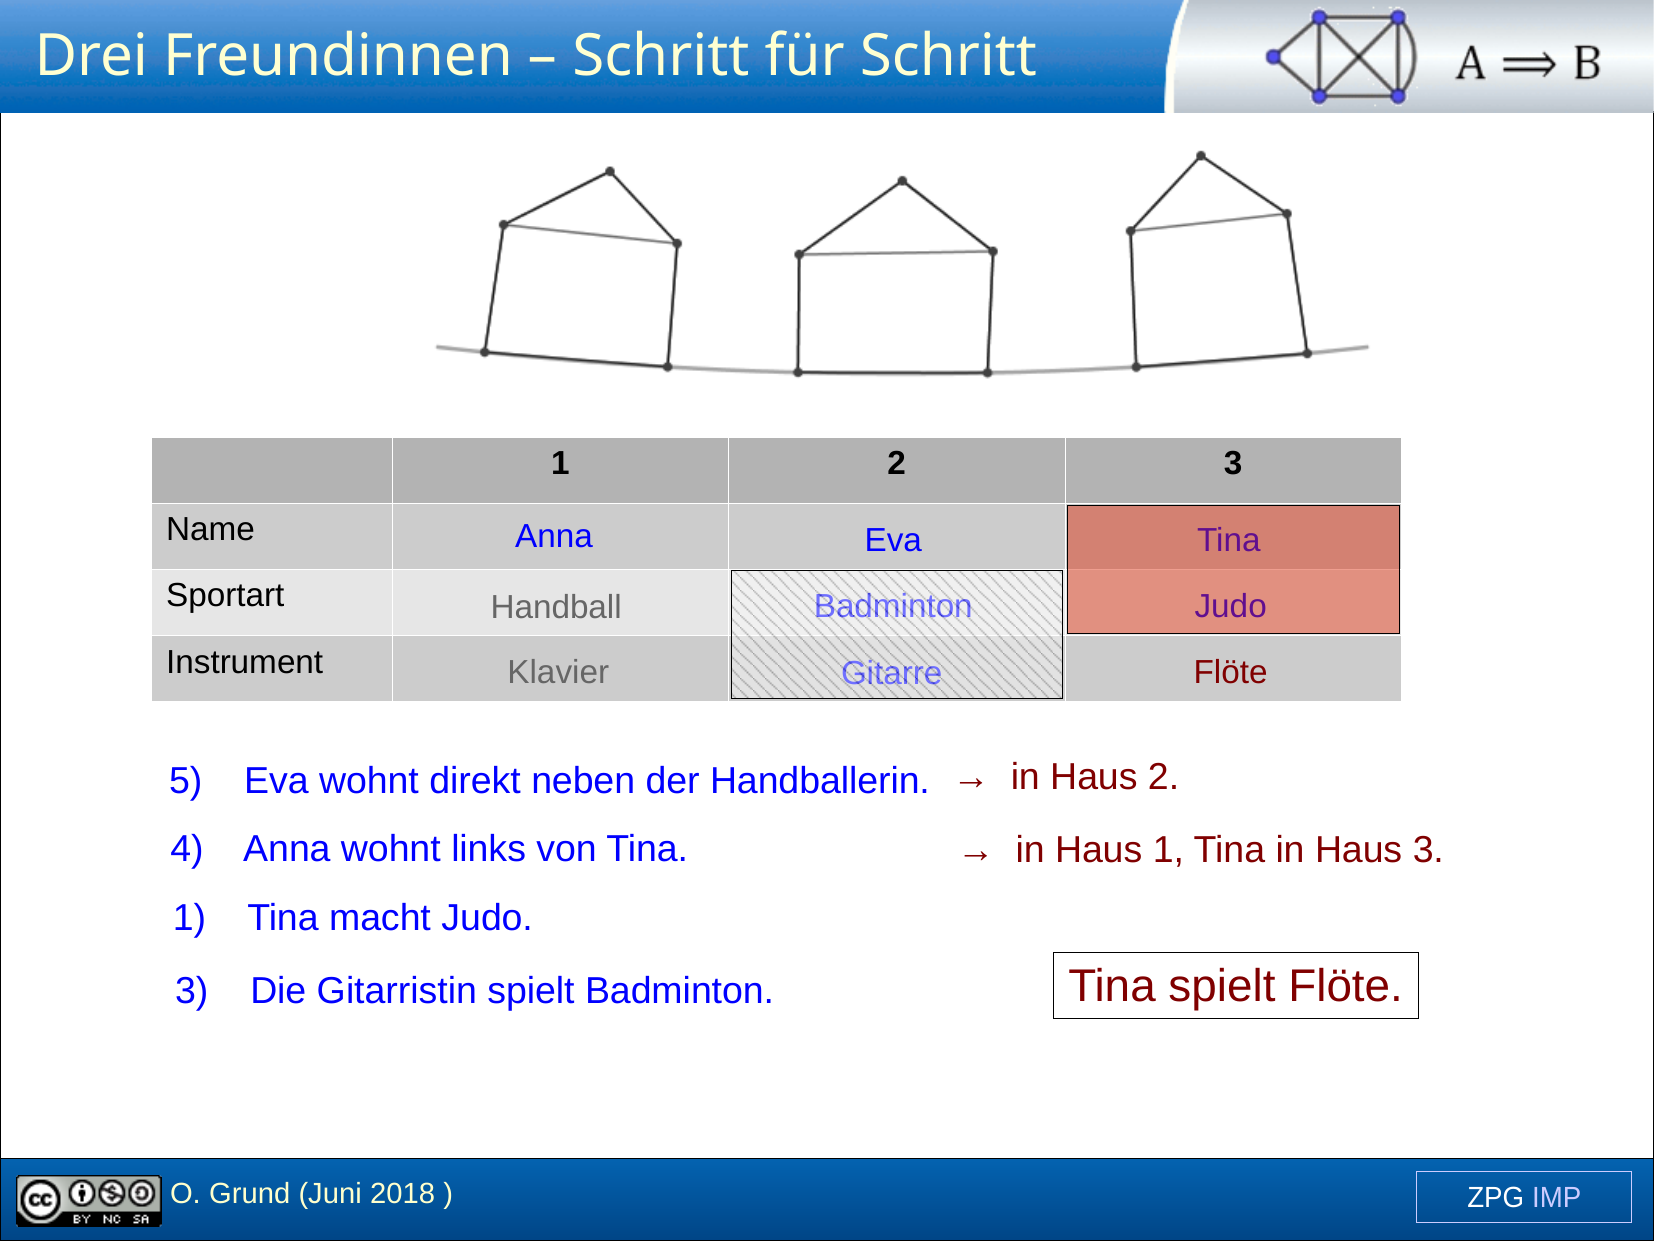

# Drei Freundinnen – Schritt für Schritt
| | 1 | 2 | 3 |
| --- | --- | --- | --- |
| Name | | | |
| Sportart | | | |
| Instrument | | | |
Anna
Eva
Tina
Badminton
Judo
Handball
Klavier
Flöte
Gitarre
→ in Haus 2.
5) Eva wohnt direkt neben der Handballerin.
4) Anna wohnt links von Tina.
→ in Haus 1, Tina in Haus 3.
1) Tina macht Judo.
Tina spielt Flöte.
3) Die Gitarristin spielt Badminton.
3